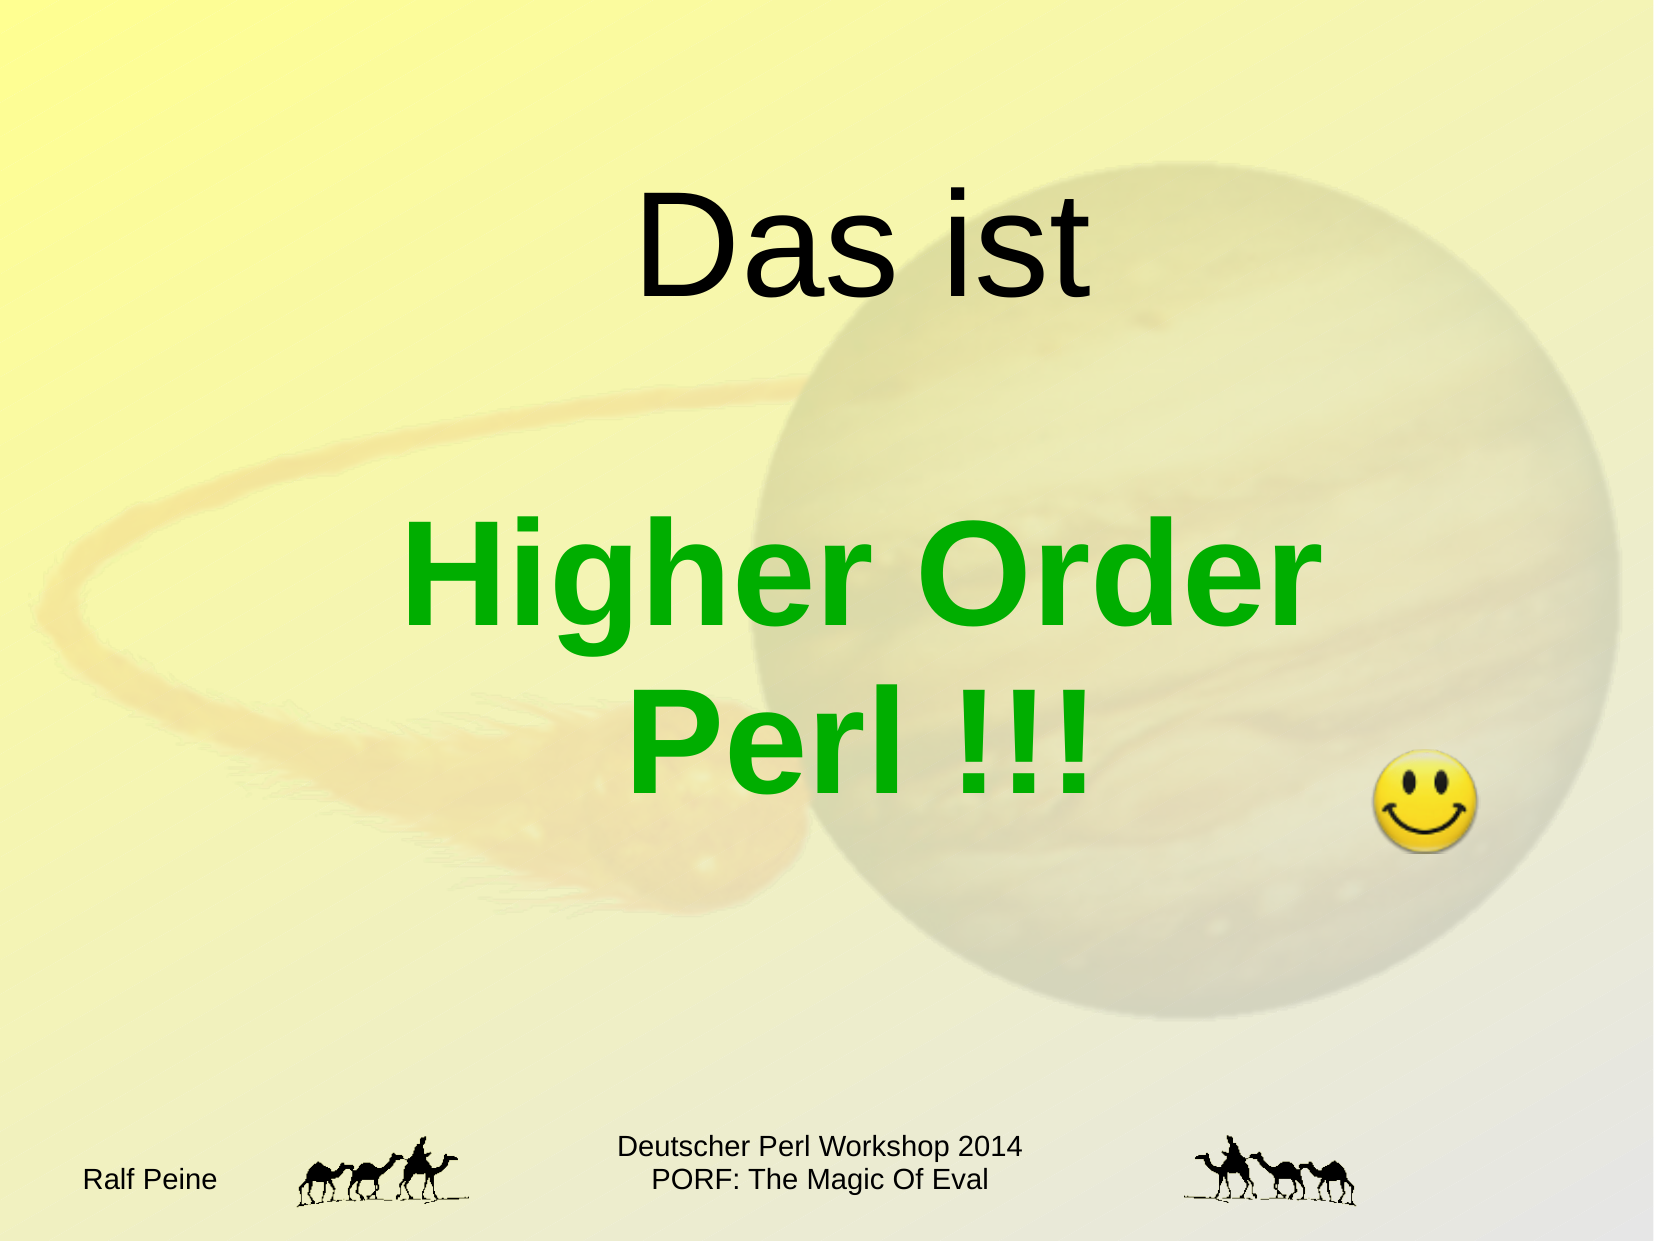

# Das ist
Higher Order Perl !!!